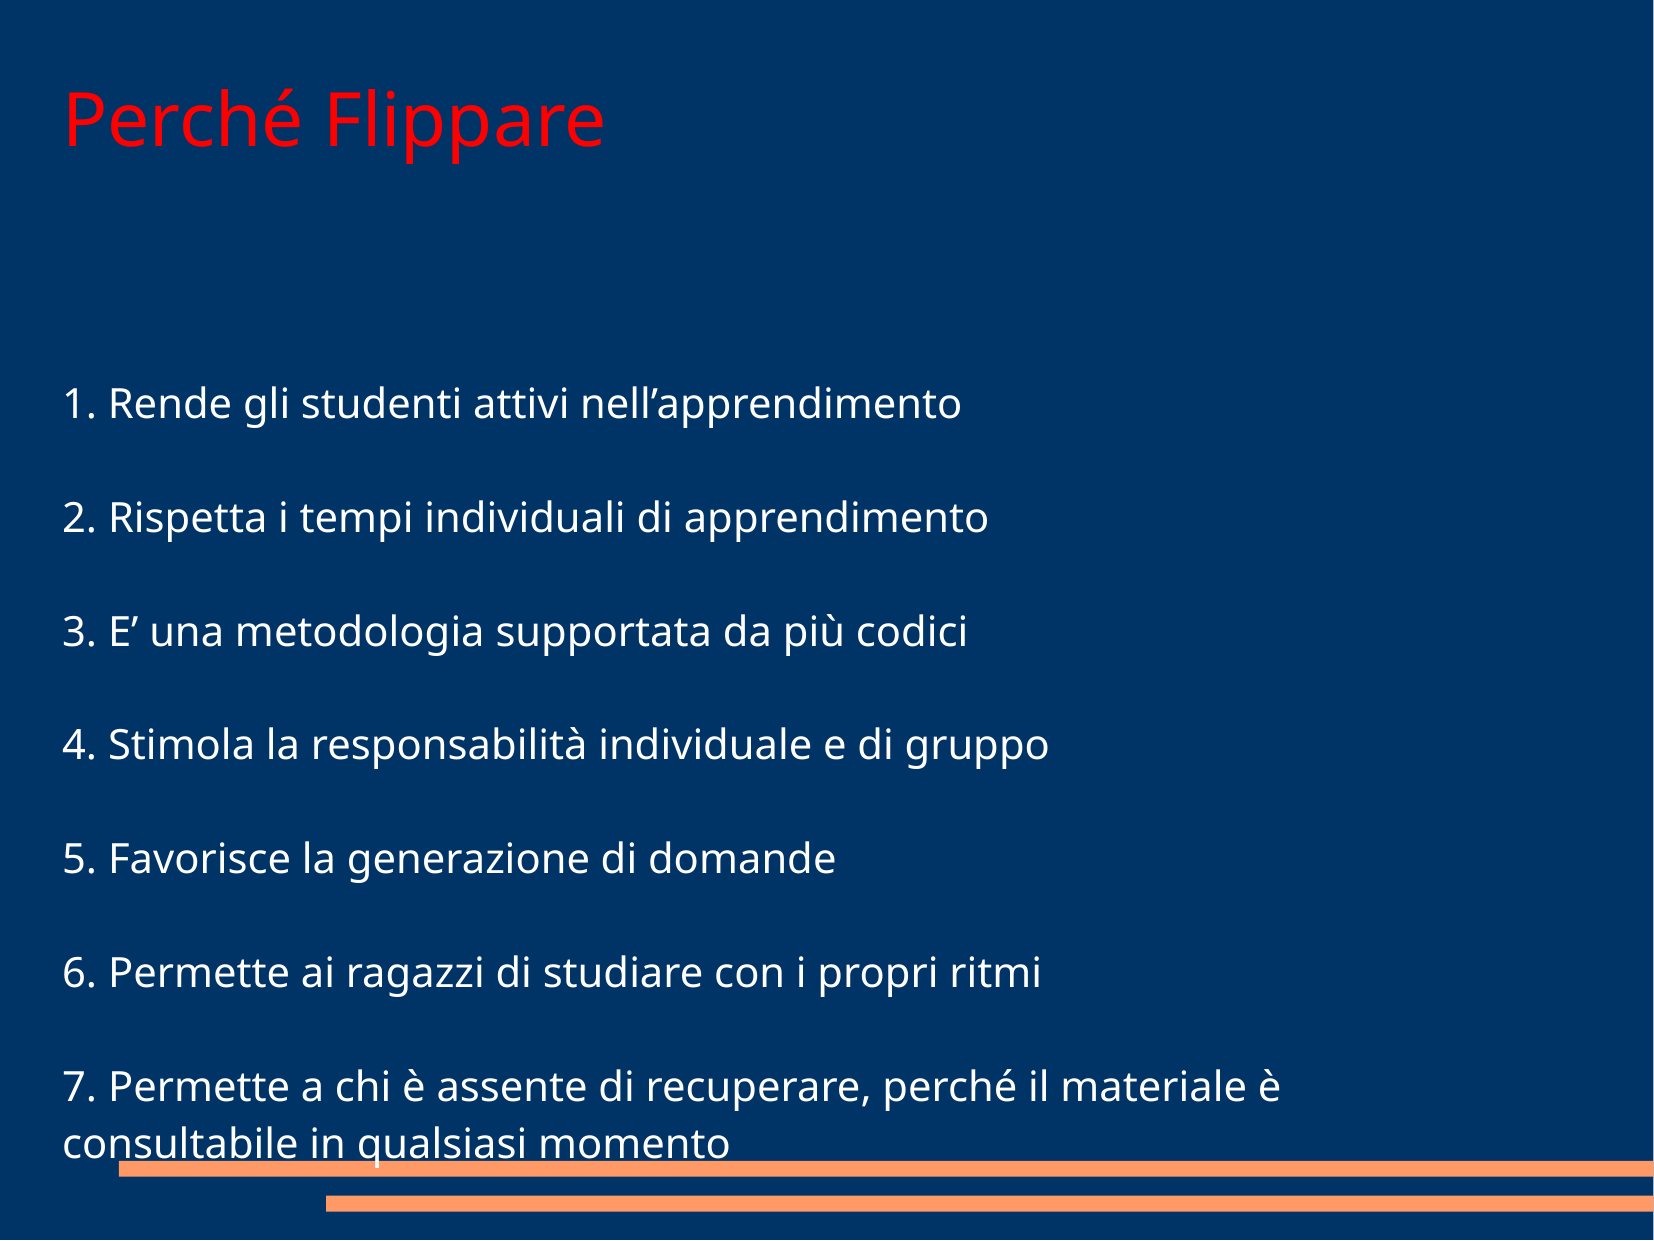

Perché Flippare
1. Rende gli studenti attivi nell’apprendimento
2. Rispetta i tempi individuali di apprendimento
3. E’ una metodologia supportata da più codici
4. Stimola la responsabilità individuale e di gruppo
5. Favorisce la generazione di domande
6. Permette ai ragazzi di studiare con i propri ritmi
7. Permette a chi è assente di recuperare, perché il materiale è
consultabile in qualsiasi momento
8. Stimola la metacognizione